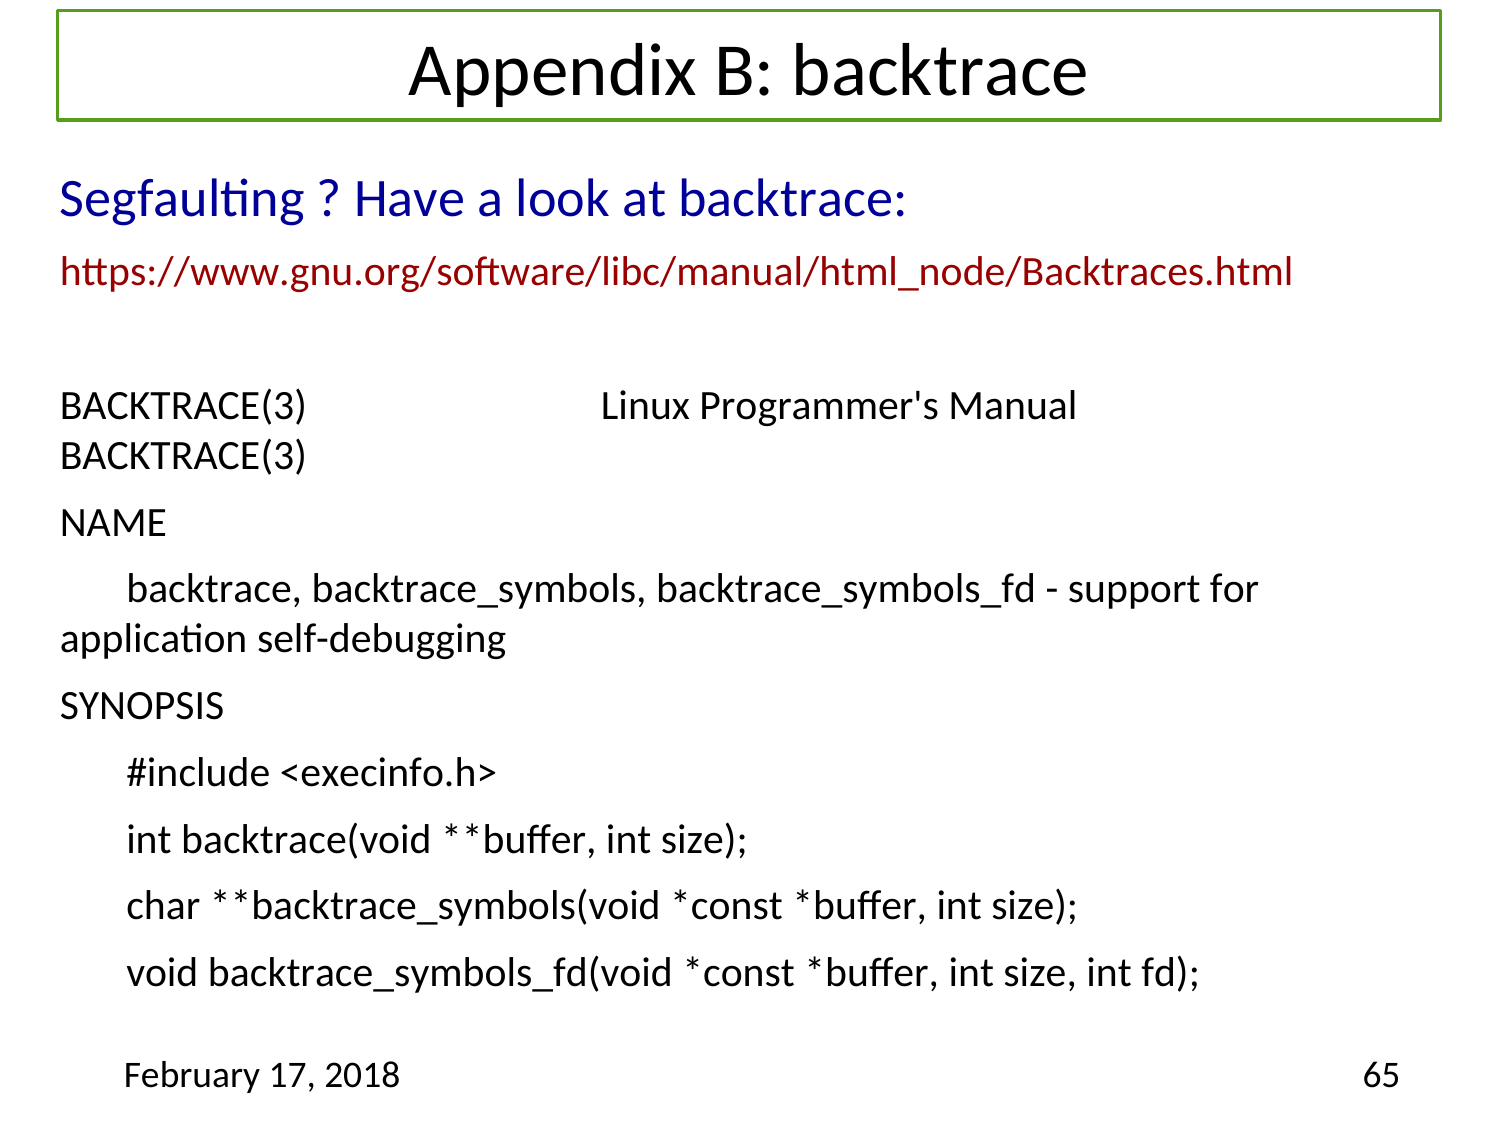

# Appendix B: backtrace
Segfaulting ? Have a look at backtrace:
https://www.gnu.org/software/libc/manual/html_node/Backtraces.html
BACKTRACE(3) Linux Programmer's Manual BACKTRACE(3)
NAME
 backtrace, backtrace_symbols, backtrace_symbols_fd - support for application self-debugging
SYNOPSIS
 #include <execinfo.h>
 int backtrace(void **buffer, int size);
 char **backtrace_symbols(void *const *buffer, int size);
 void backtrace_symbols_fd(void *const *buffer, int size, int fd);
17 February 2018
65